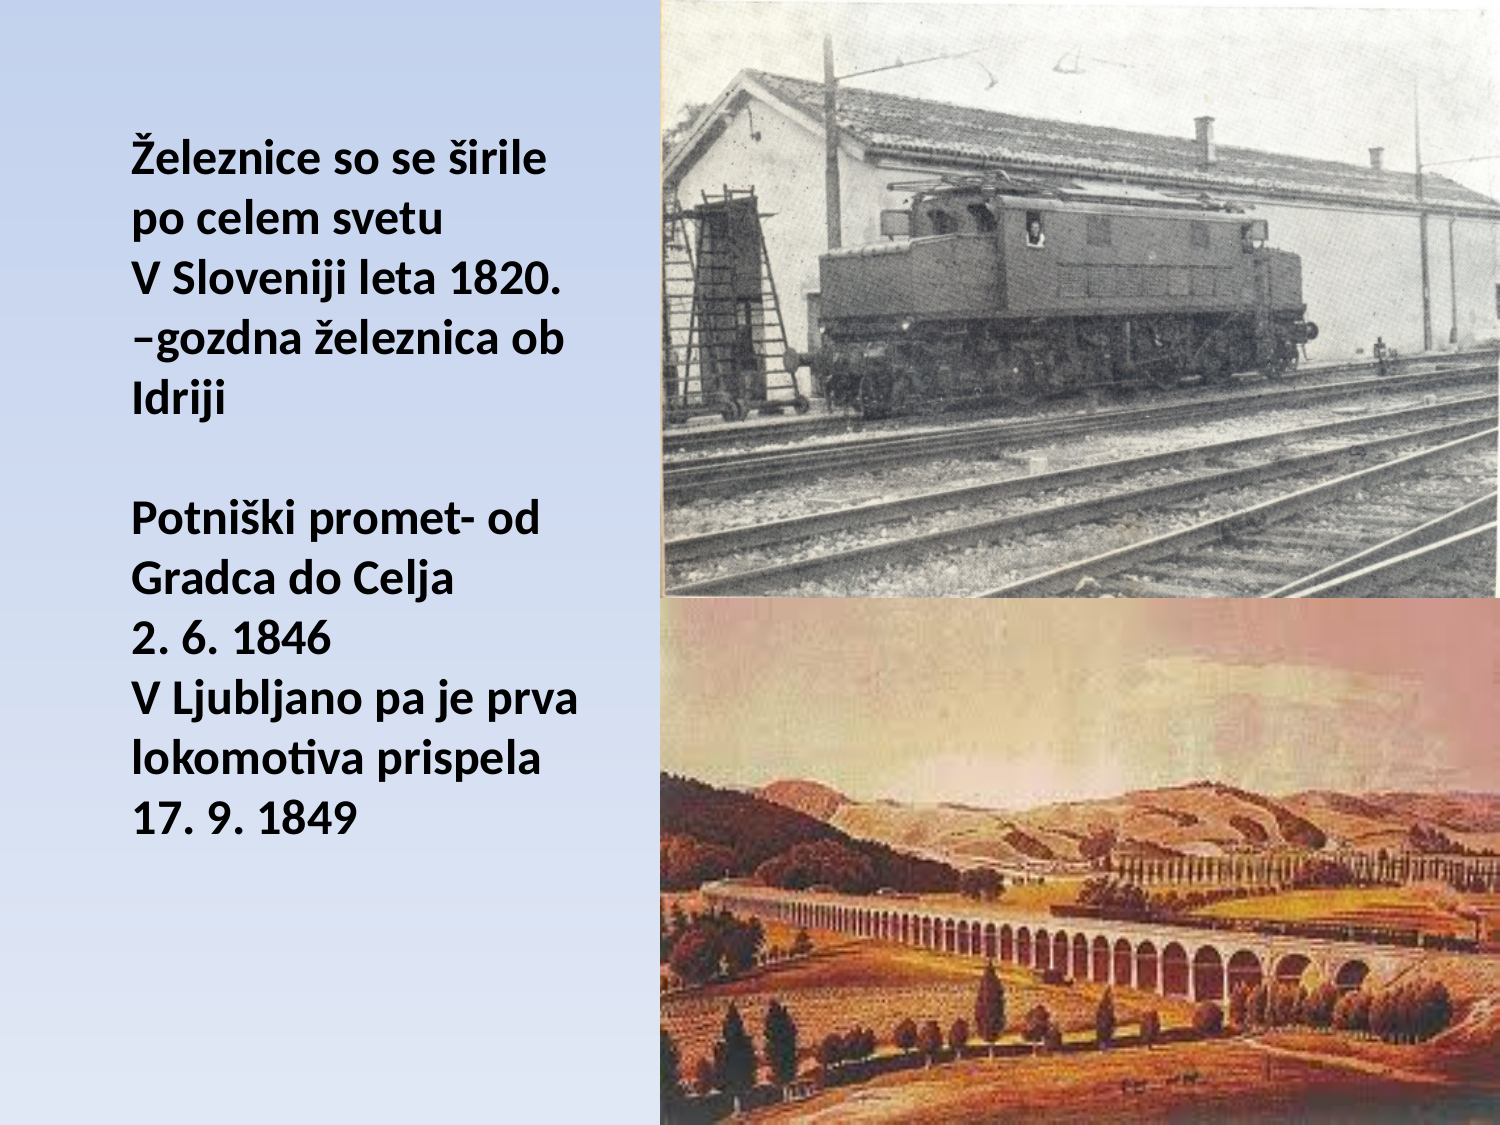

Železnice so se širile po celem svetu
V Sloveniji leta 1820. –gozdna železnica ob Idriji
Potniški promet- od Gradca do Celja
2. 6. 1846
V Ljubljano pa je prva lokomotiva prispela 17. 9. 1849